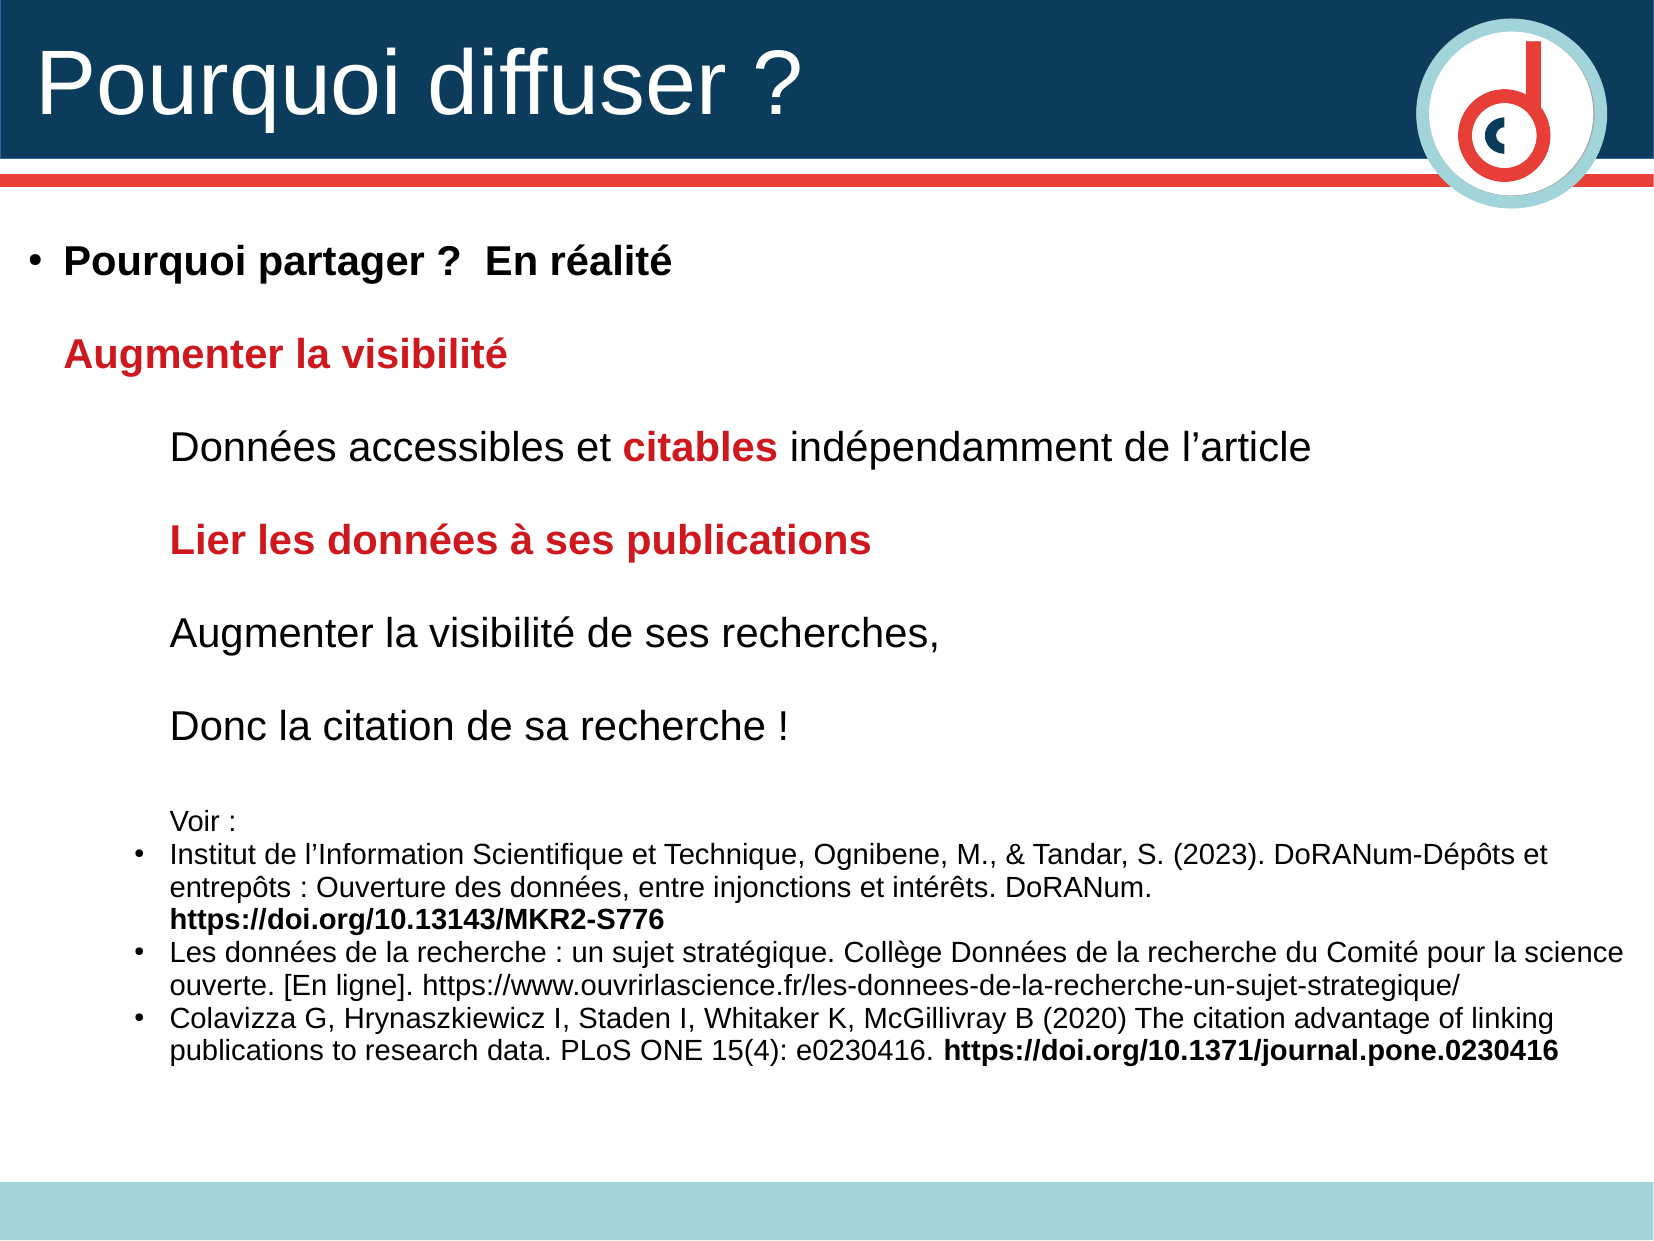

# Pourquoi diffuser ?
Pourquoi partager ? En réalité
Augmenter la visibilité
Données accessibles et citables indépendamment de l’article
Lier les données à ses publications
Augmenter la visibilité de ses recherches,
Donc la citation de sa recherche !
Voir :
Institut de l’Information Scientifique et Technique, Ognibene, M., & Tandar, S. (2023). DoRANum-Dépôts et entrepôts : Ouverture des données, entre injonctions et intérêts. DoRANum. https://doi.org/10.13143/MKR2-S776
Les données de la recherche : un sujet stratégique. Collège Données de la recherche du Comité pour la science ouverte. [En ligne]. https://www.ouvrirlascience.fr/les-donnees-de-la-recherche-un-sujet-strategique/
Colavizza G, Hrynaszkiewicz I, Staden I, Whitaker K, McGillivray B (2020) The citation advantage of linking publications to research data. PLoS ONE 15(4): e0230416. https://doi.org/10.1371/journal.pone.0230416